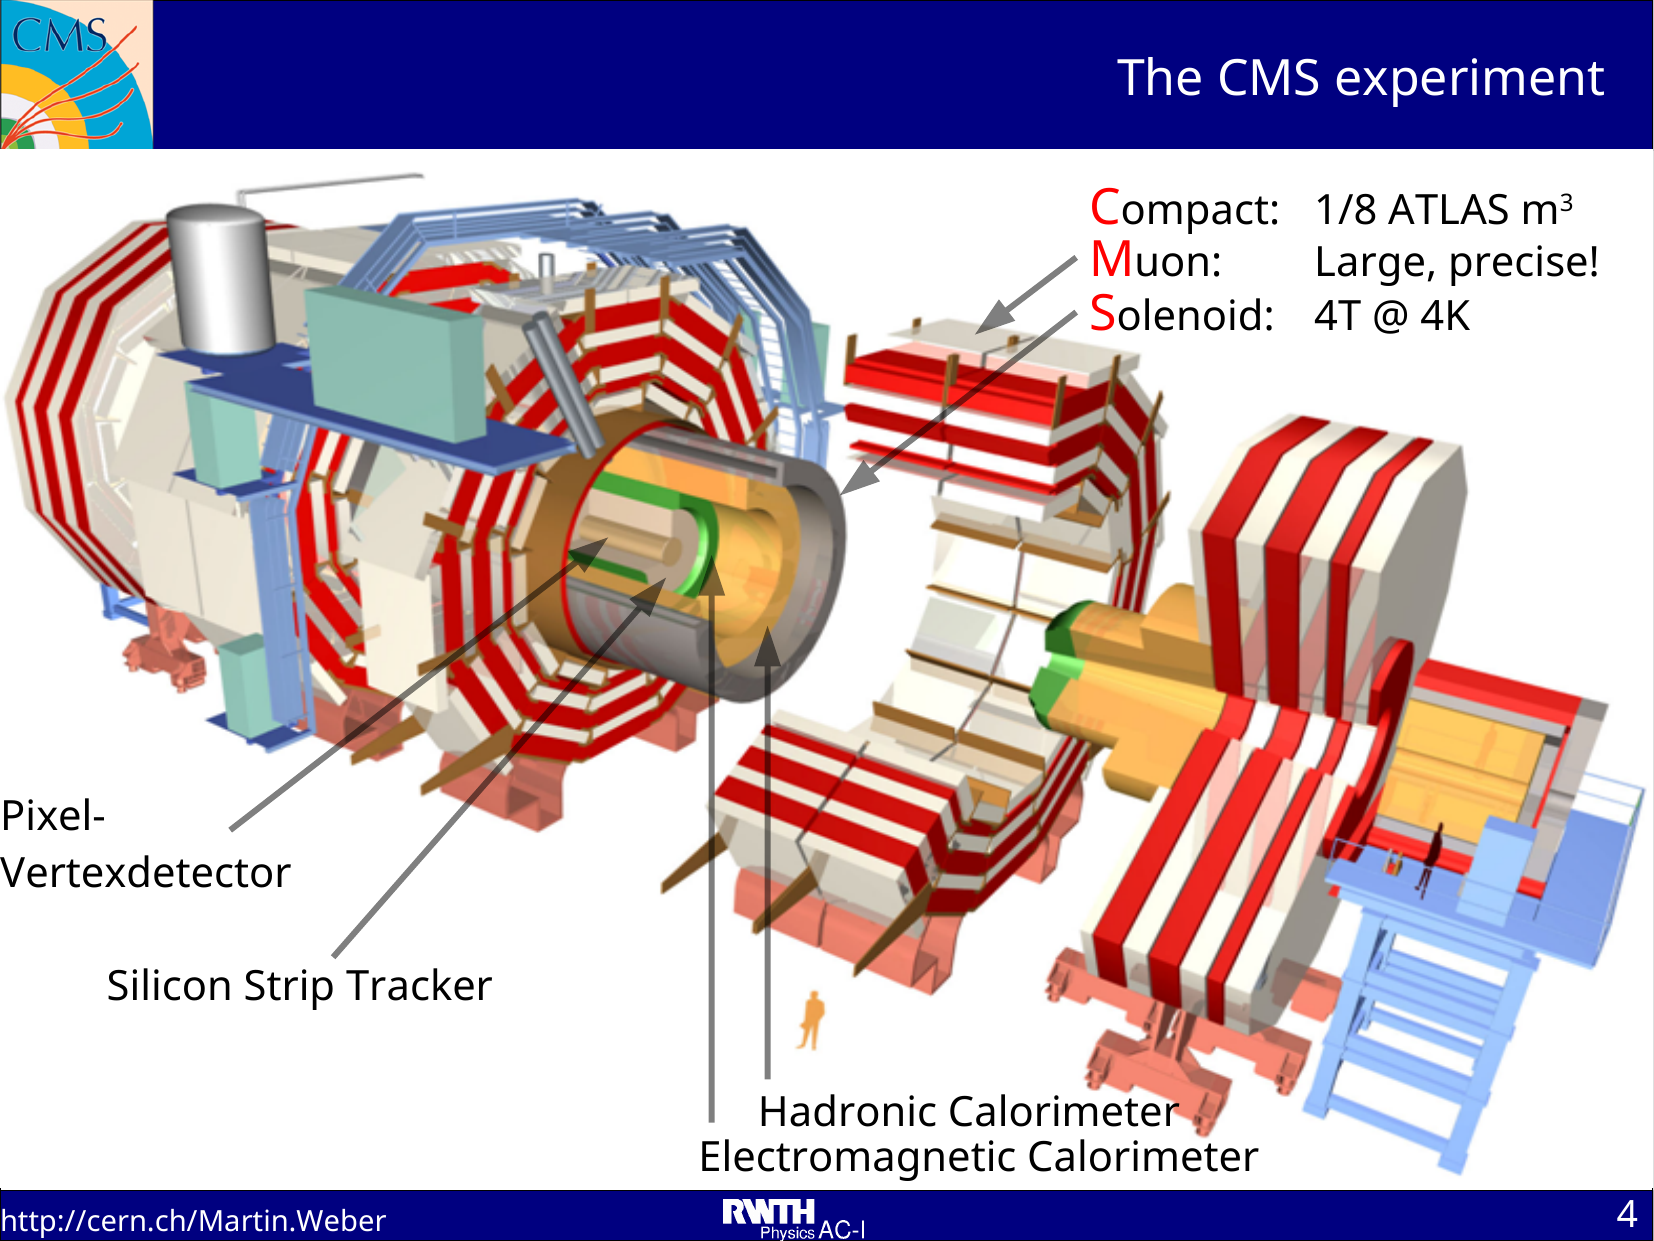

# The CMS experiment
Compact: 	1/8 ATLAS m3
Muon:		Large, precise!
Solenoid:	4T @ 4K
Pixel-
Vertexdetector
Electromagnetic Calorimeter
Silicon Strip Tracker
Hadronic Calorimeter